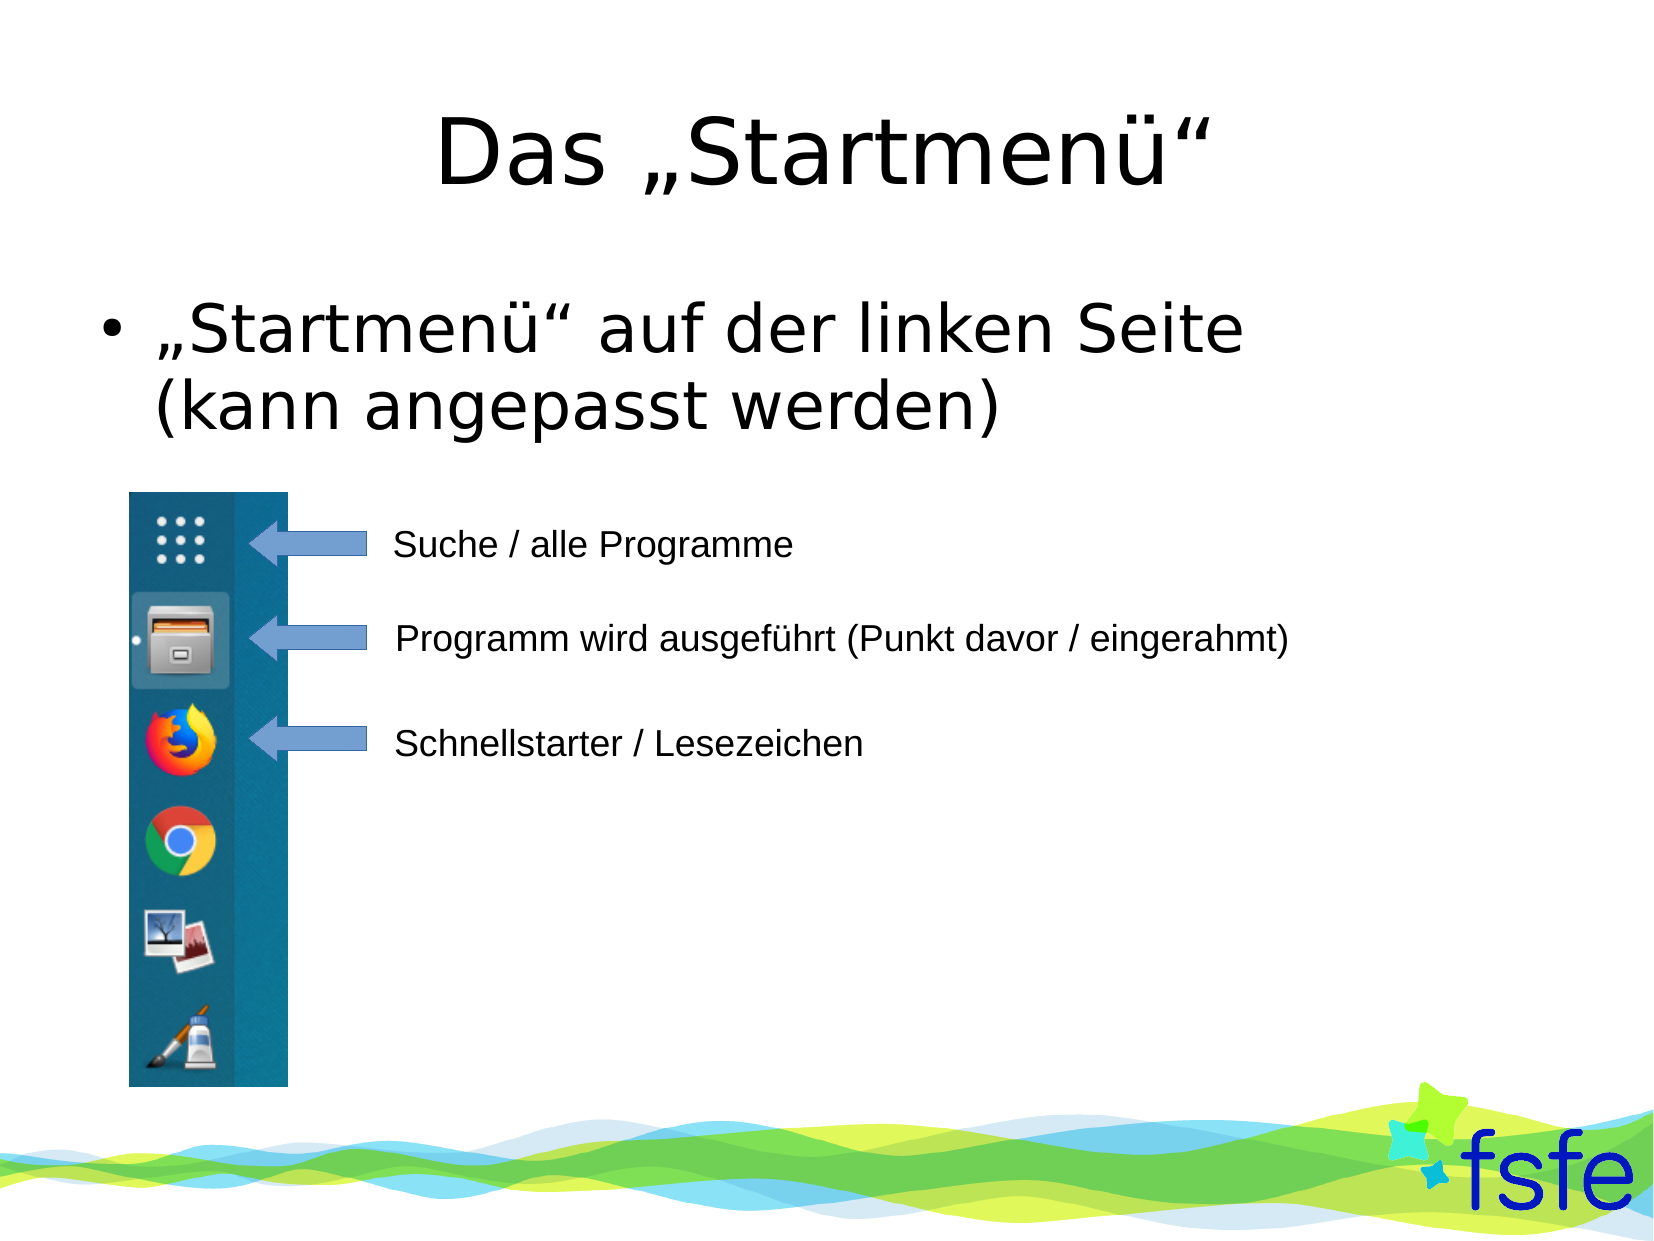

# Das „Startmenü“
„Startmenü“ auf der linken Seite
(kann angepasst werden)
Suche / alle Programme
Programm wird ausgeführt (Punkt davor / eingerahmt)
Schnellstarter / Lesezeichen